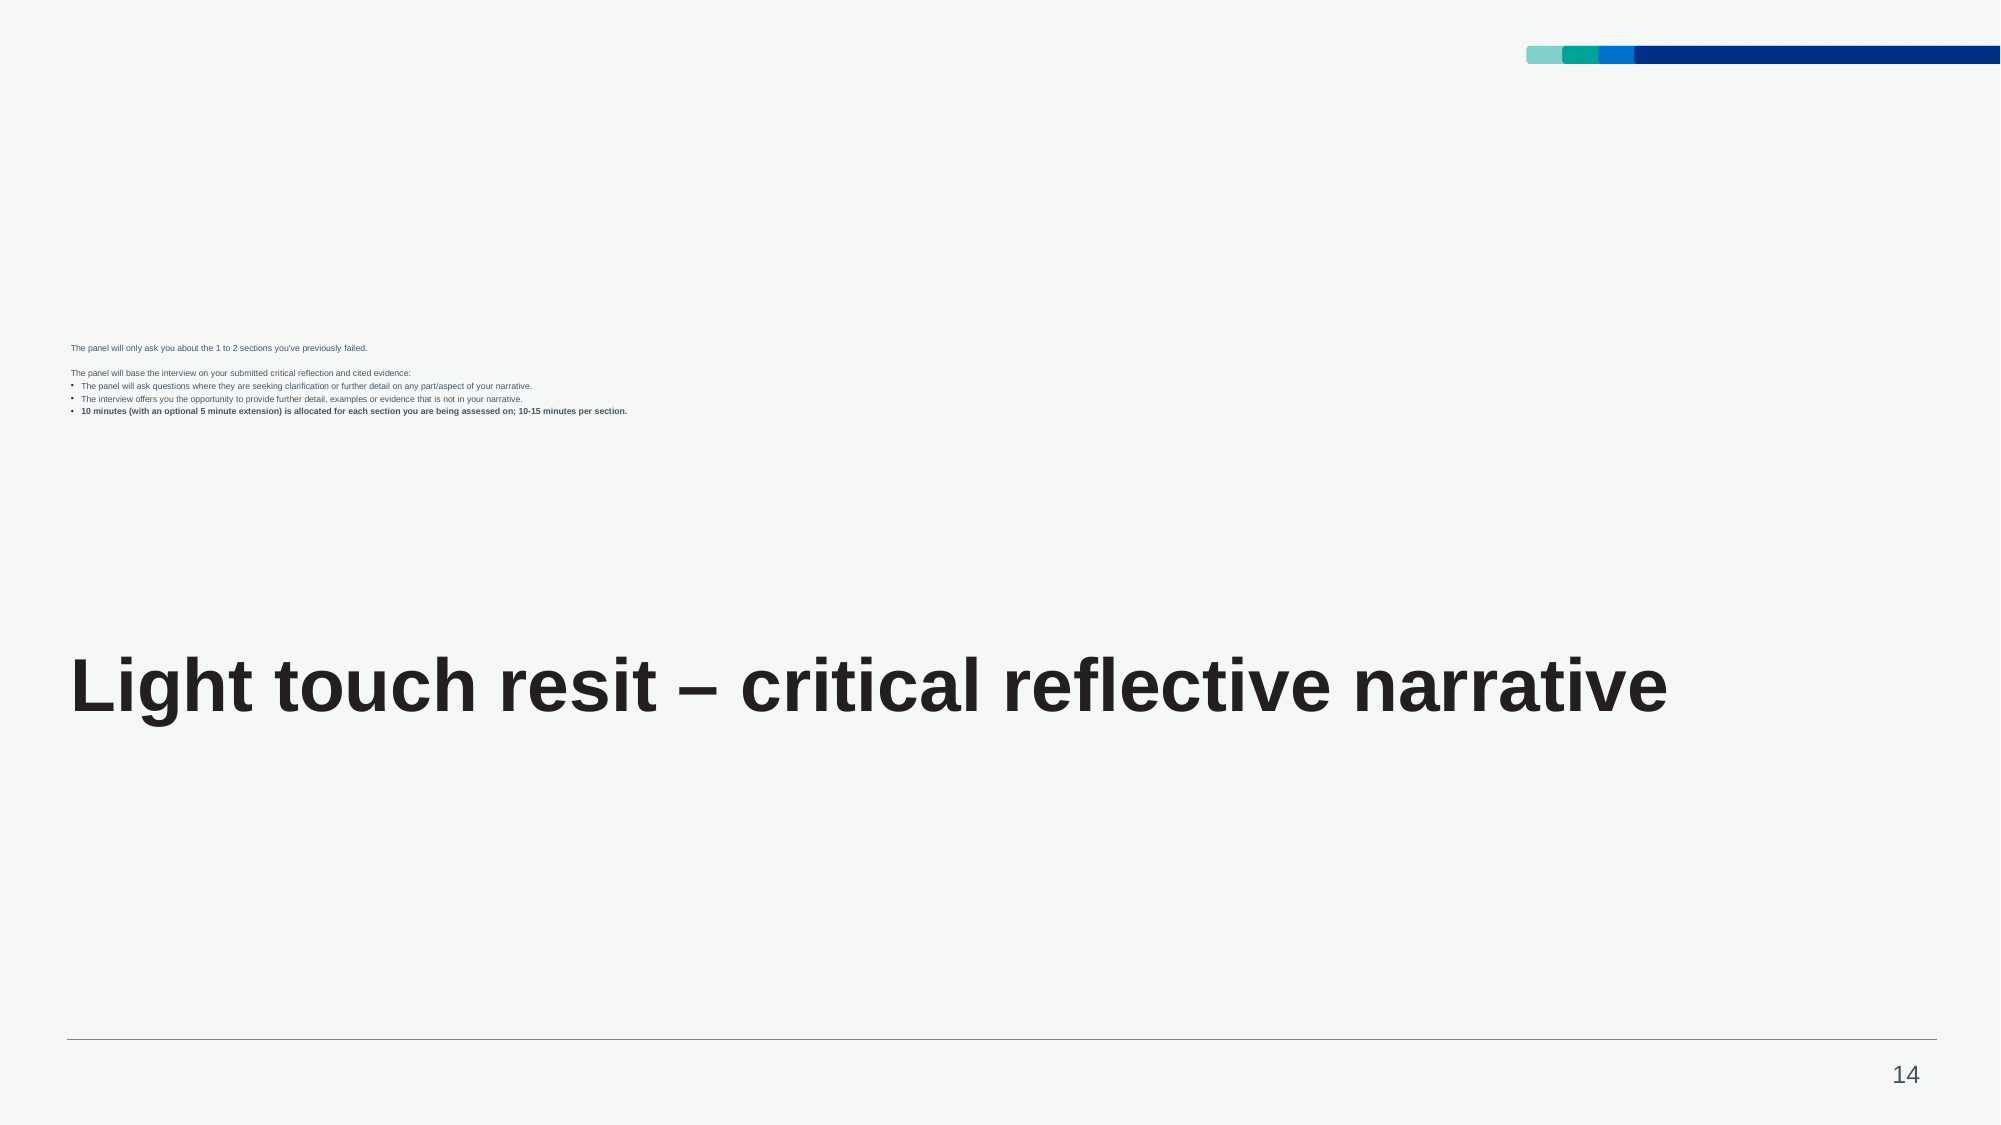

# The panel will only ask you about the 1 to 2 sections you’ve previously failed.
The panel will base the interview on your submitted critical reflection and cited evidence:
The panel will ask questions where they are seeking clarification or further detail on any part/aspect of your narrative.
The interview offers you the opportunity to provide further detail, examples or evidence that is not in your narrative.
10 minutes (with an optional 5 minute extension) is allocated for each section you are being assessed on; 10-15 minutes per section.
Light touch resit – critical reflective narrative